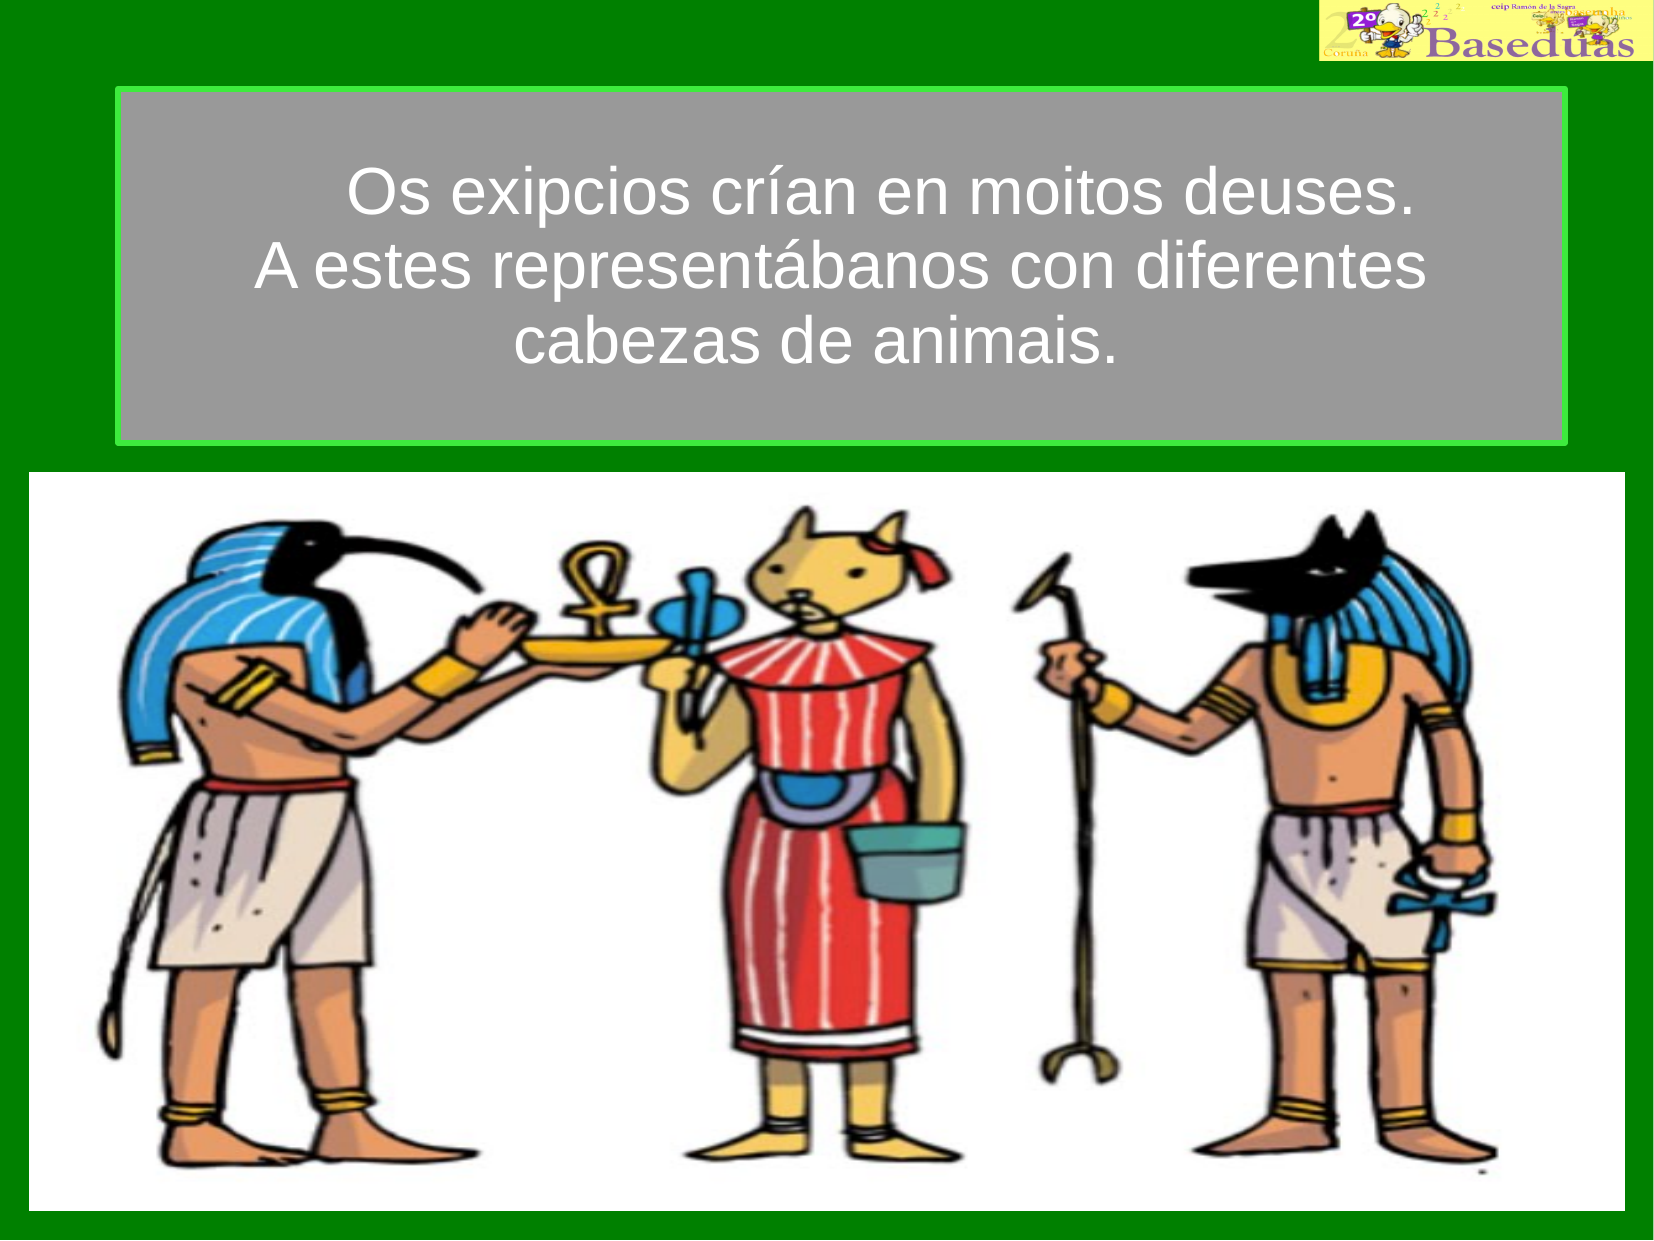

Os exipcios crían en moitos deuses.
A estes representábanos con diferentes
 cabezas de animais.